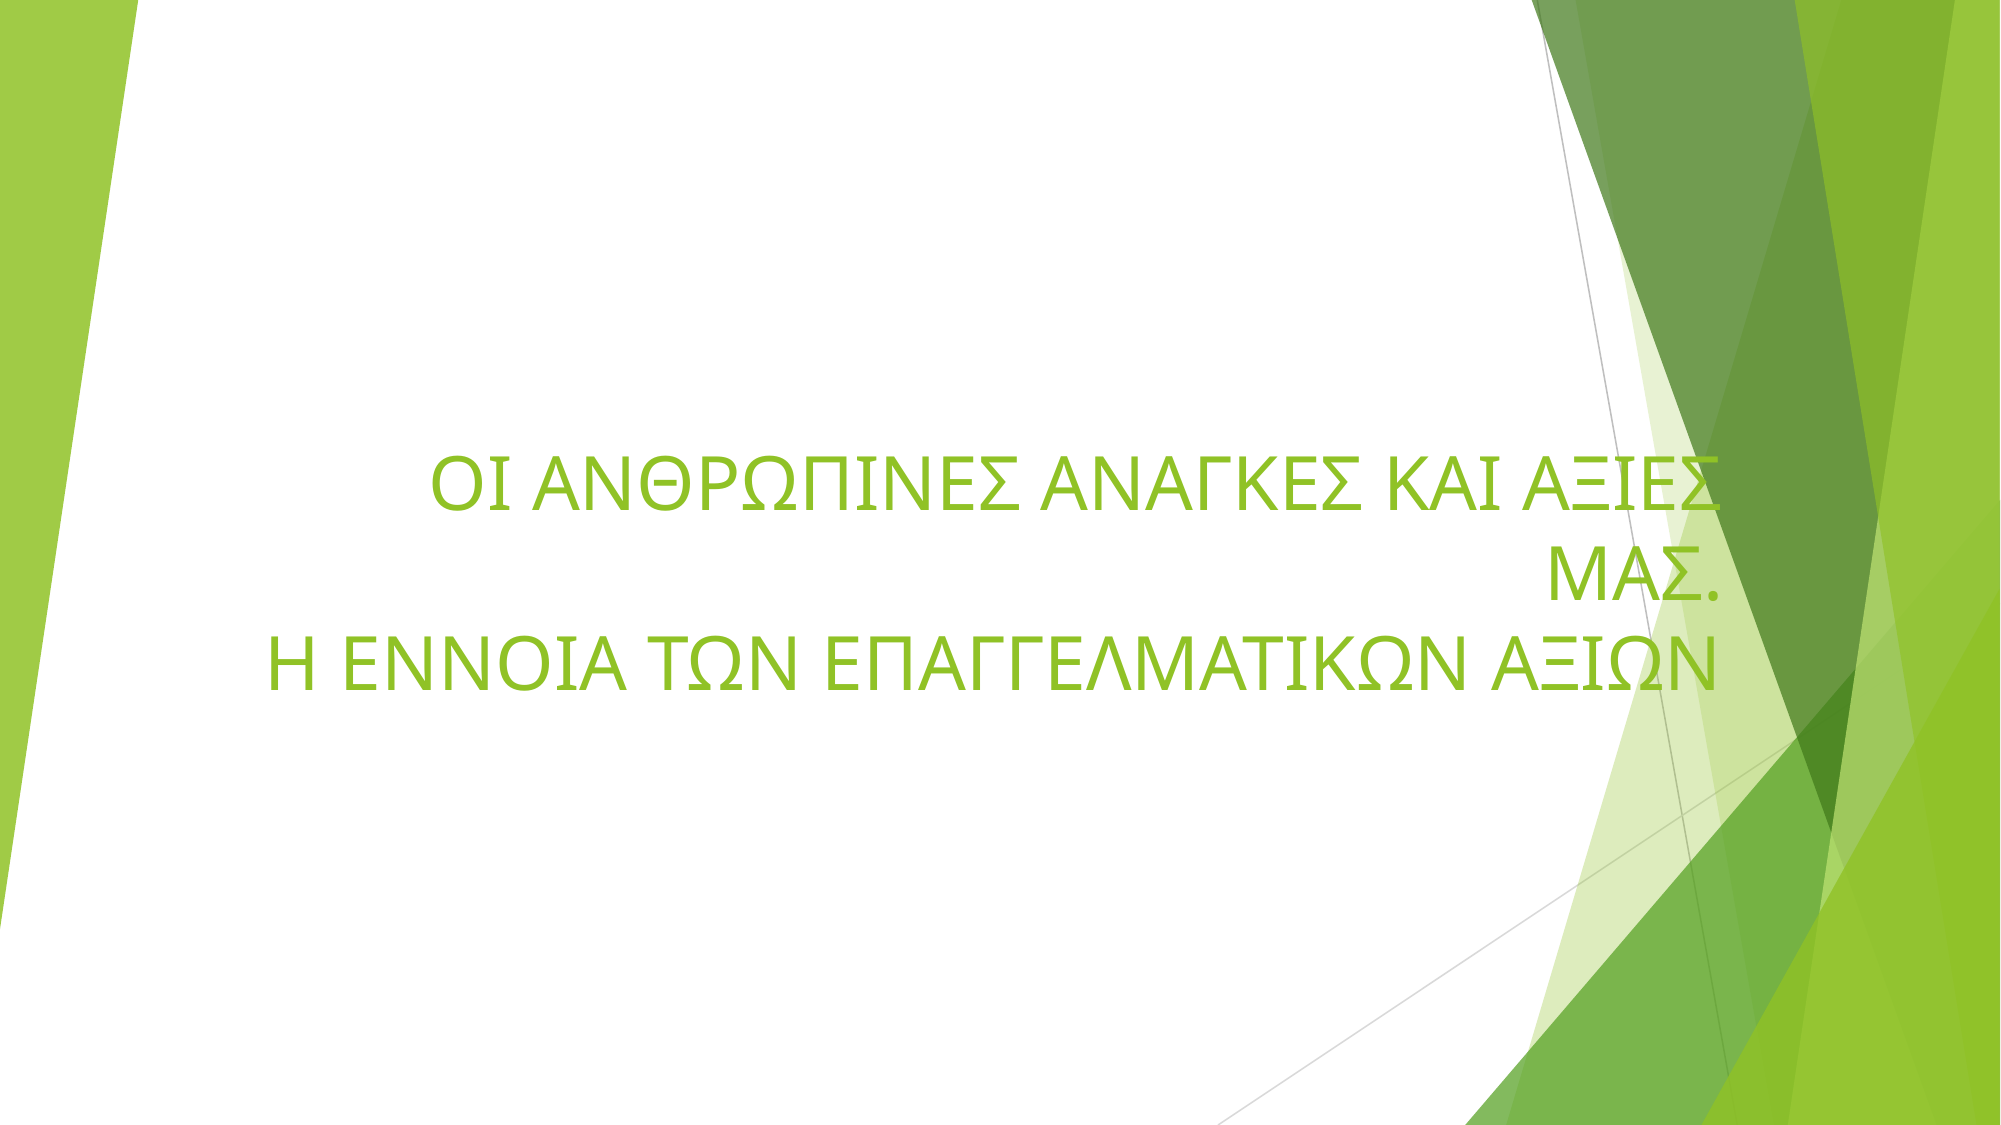

# ΟΙ ΑΝΘΡΩΠΙΝΕΣ ΑΝΑΓΚΕΣ ΚΑΙ ΑΞΙΕΣ ΜΑΣ. Η ΕΝΝΟΙΑ ΤΩΝ ΕΠΑΓΓΕΛΜΑΤΙΚΩΝ ΑΞΙΩΝ